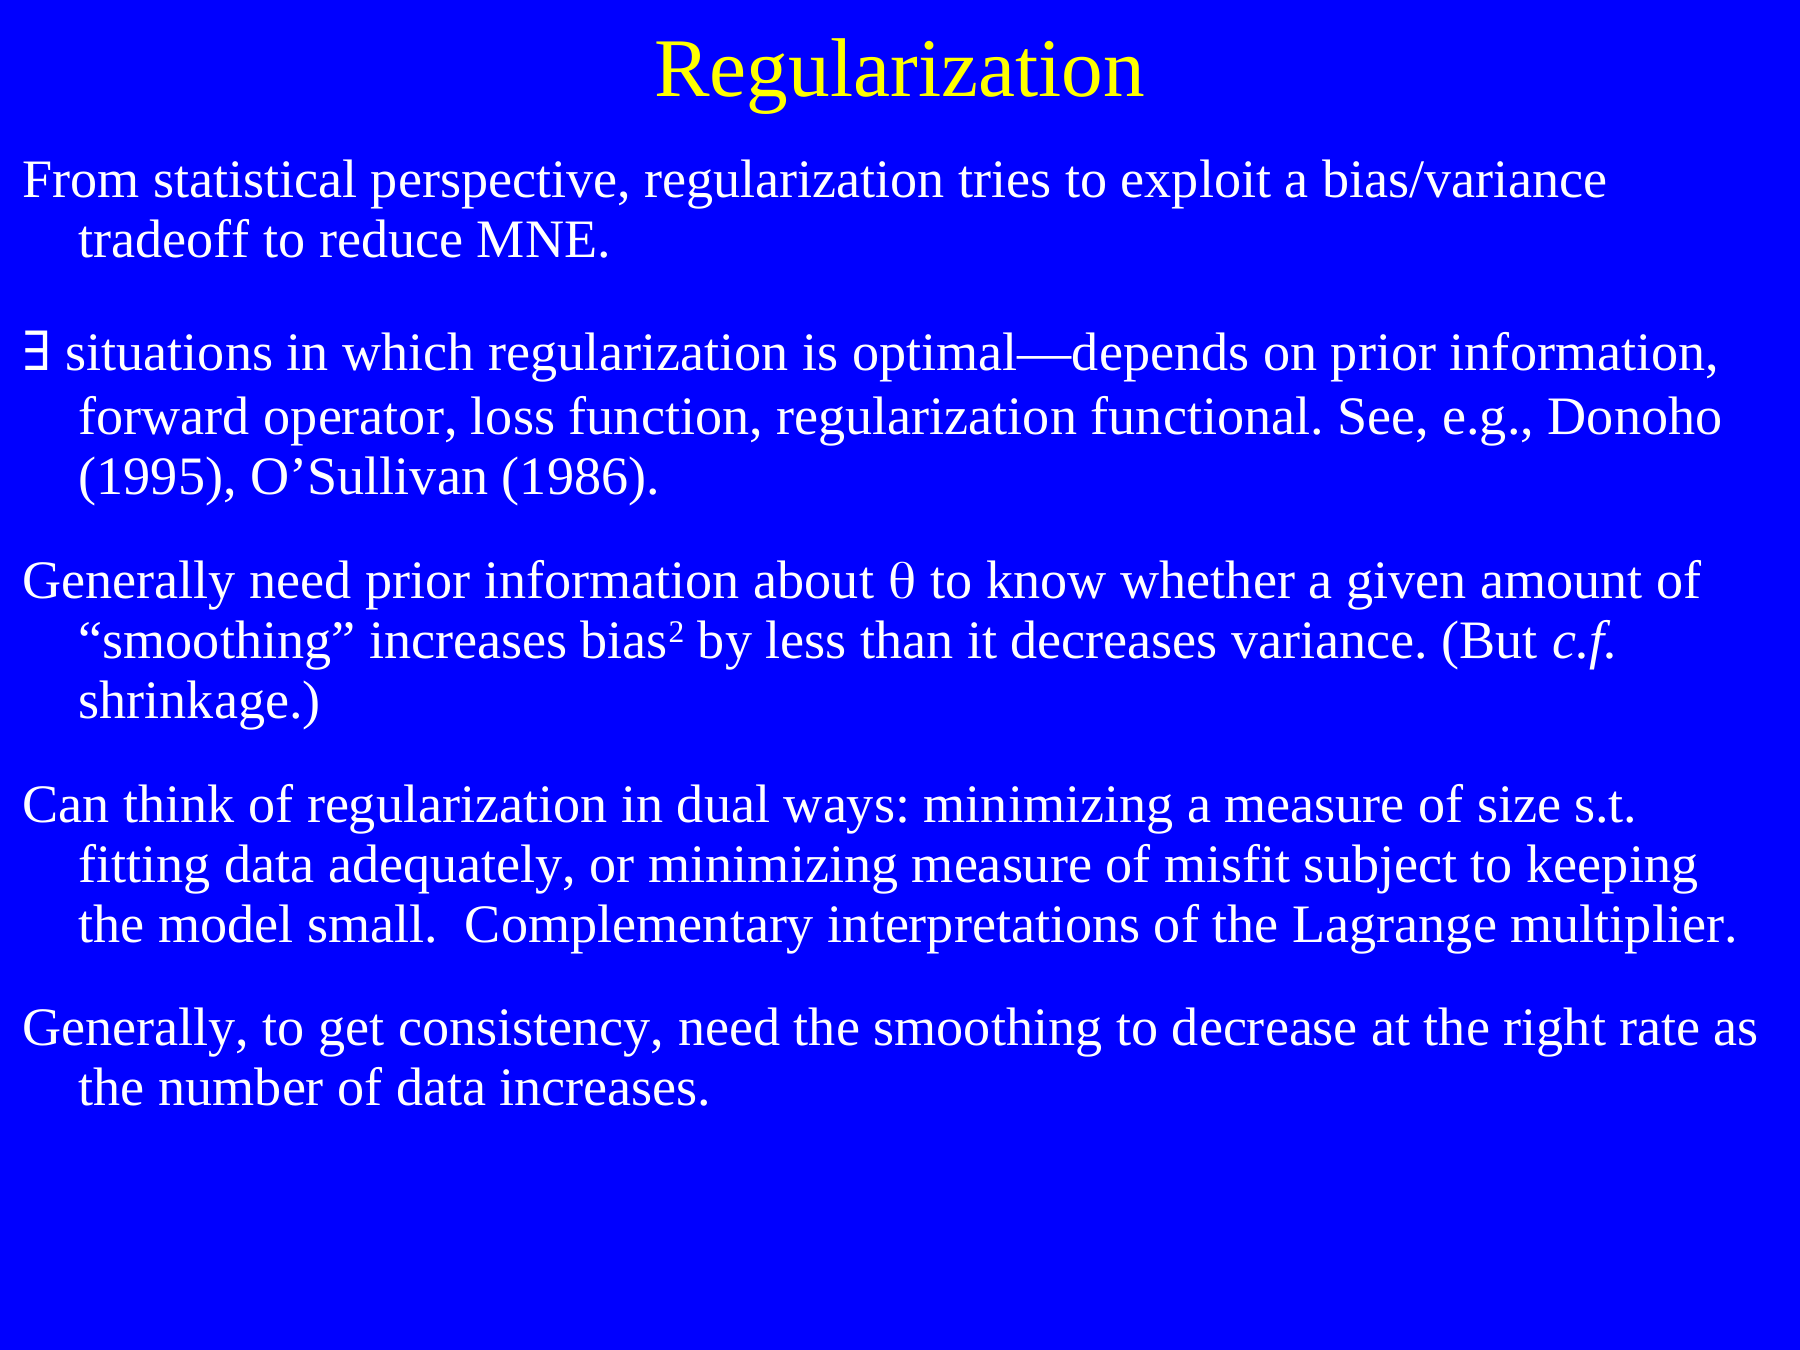

# Regularization
From statistical perspective, regularization tries to exploit a bias/variance tradeoff to reduce MNE.
∃ situations in which regularization is optimal—depends on prior information, forward operator, loss function, regularization functional. See, e.g., Donoho (1995), O’Sullivan (1986).
Generally need prior information about  to know whether a given amount of “smoothing” increases bias2 by less than it decreases variance. (But c.f. shrinkage.)
Can think of regularization in dual ways: minimizing a measure of size s.t. fitting data adequately, or minimizing measure of misfit subject to keeping the model small. Complementary interpretations of the Lagrange multiplier.
Generally, to get consistency, need the smoothing to decrease at the right rate as the number of data increases.